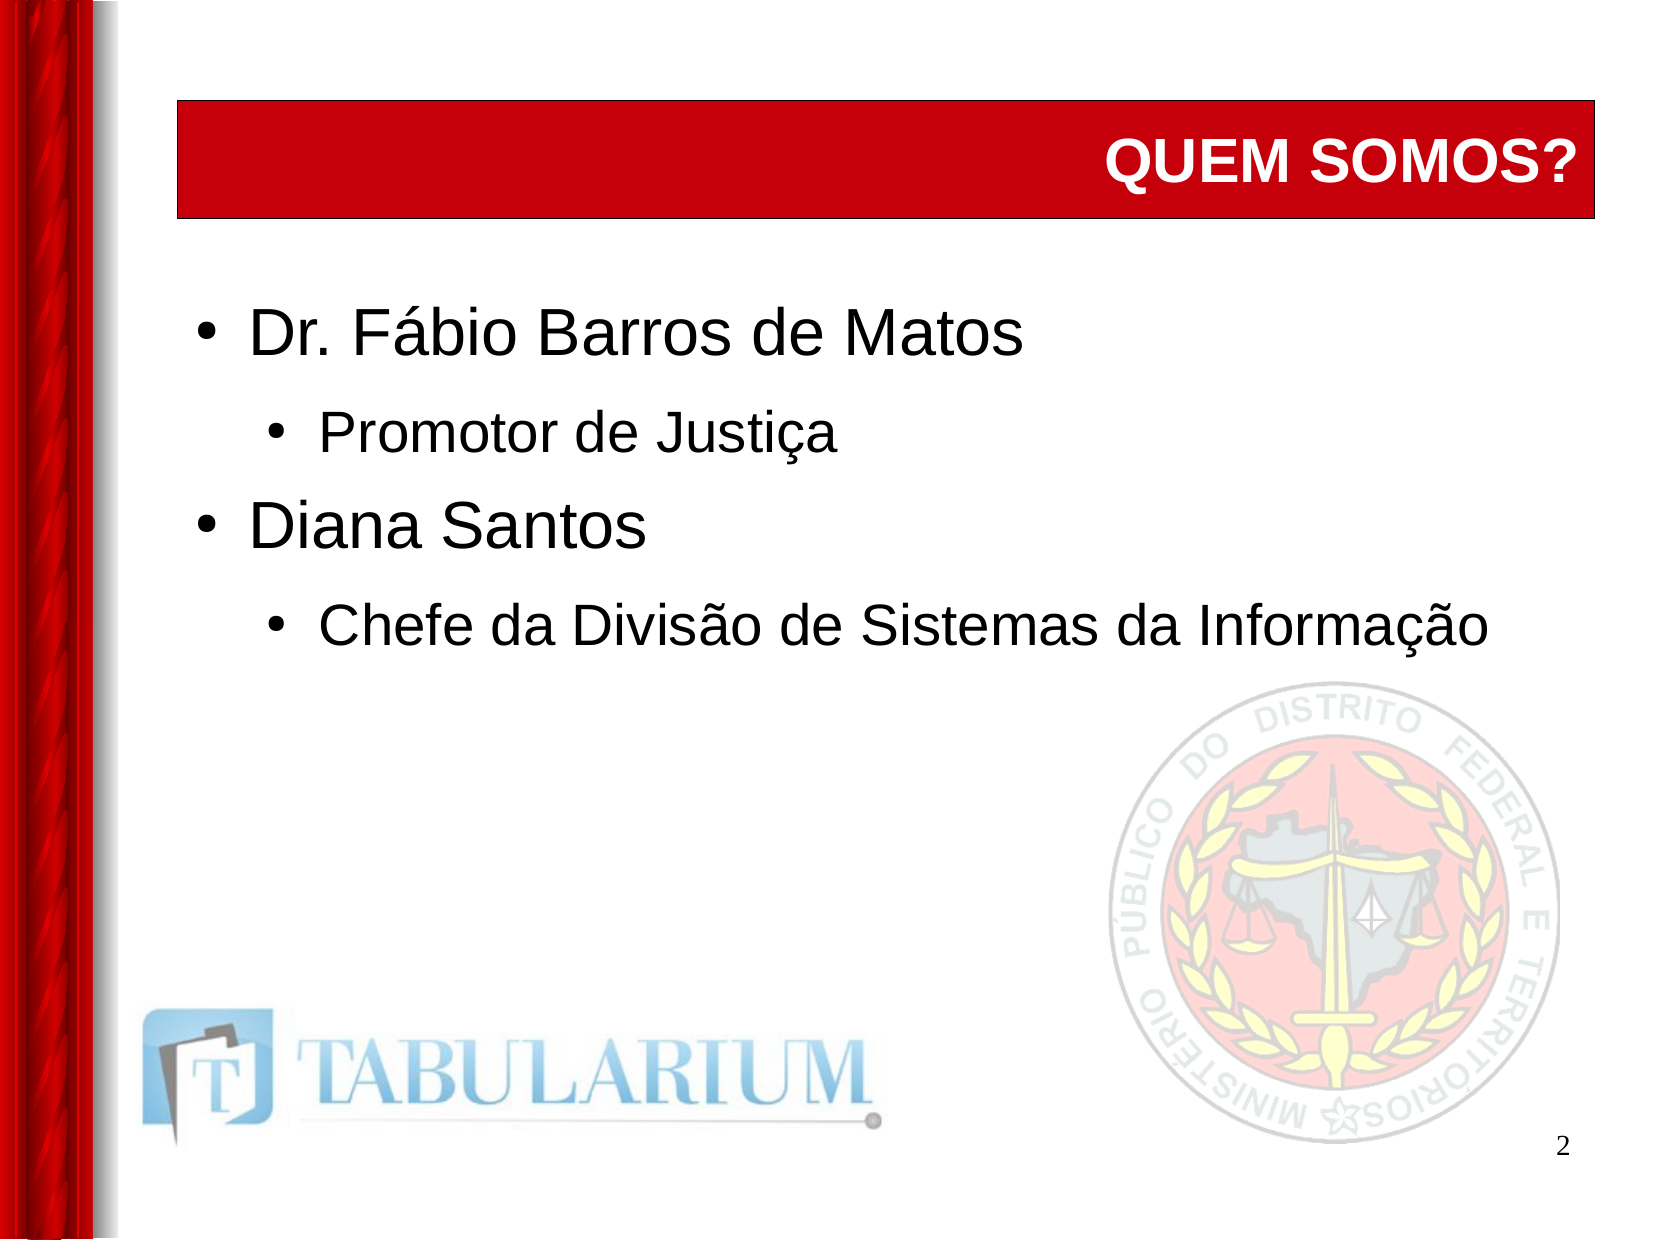

QUEM SOMOS?
# Dr. Fábio Barros de Matos
Promotor de Justiça
Diana Santos
Chefe da Divisão de Sistemas da Informação
2